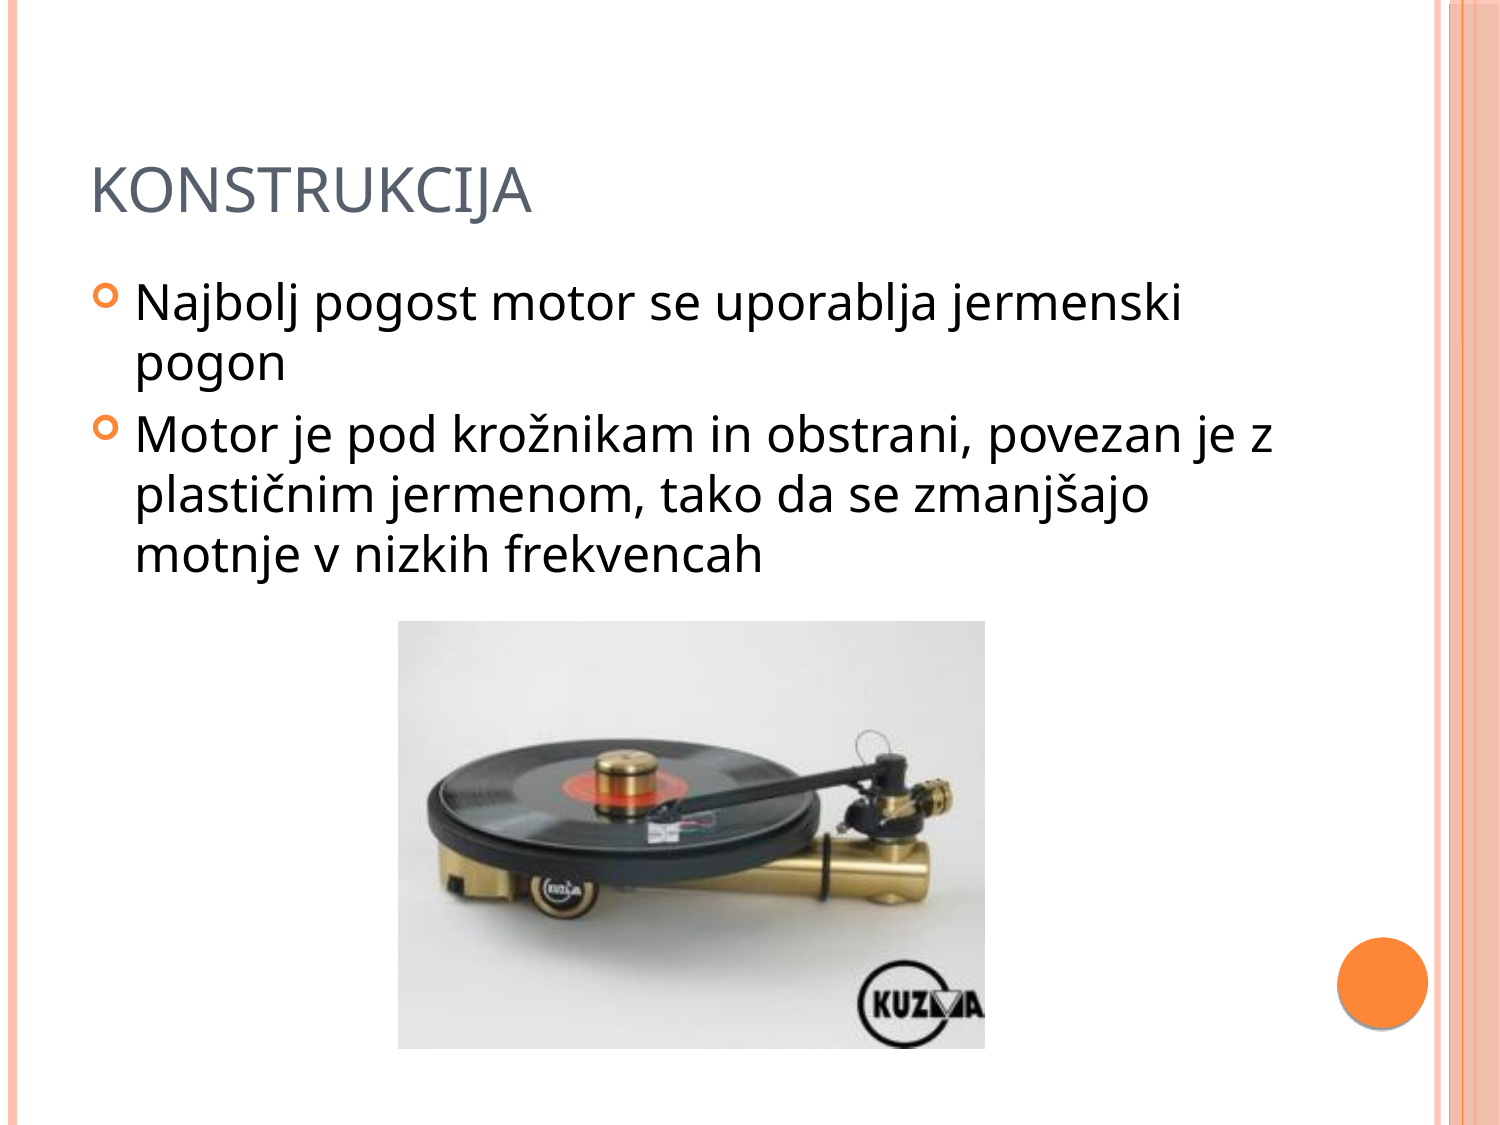

# Konstrukcija
Najbolj pogost motor se uporablja jermenski pogon
Motor je pod krožnikam in obstrani, povezan je z plastičnim jermenom, tako da se zmanjšajo motnje v nizkih frekvencah